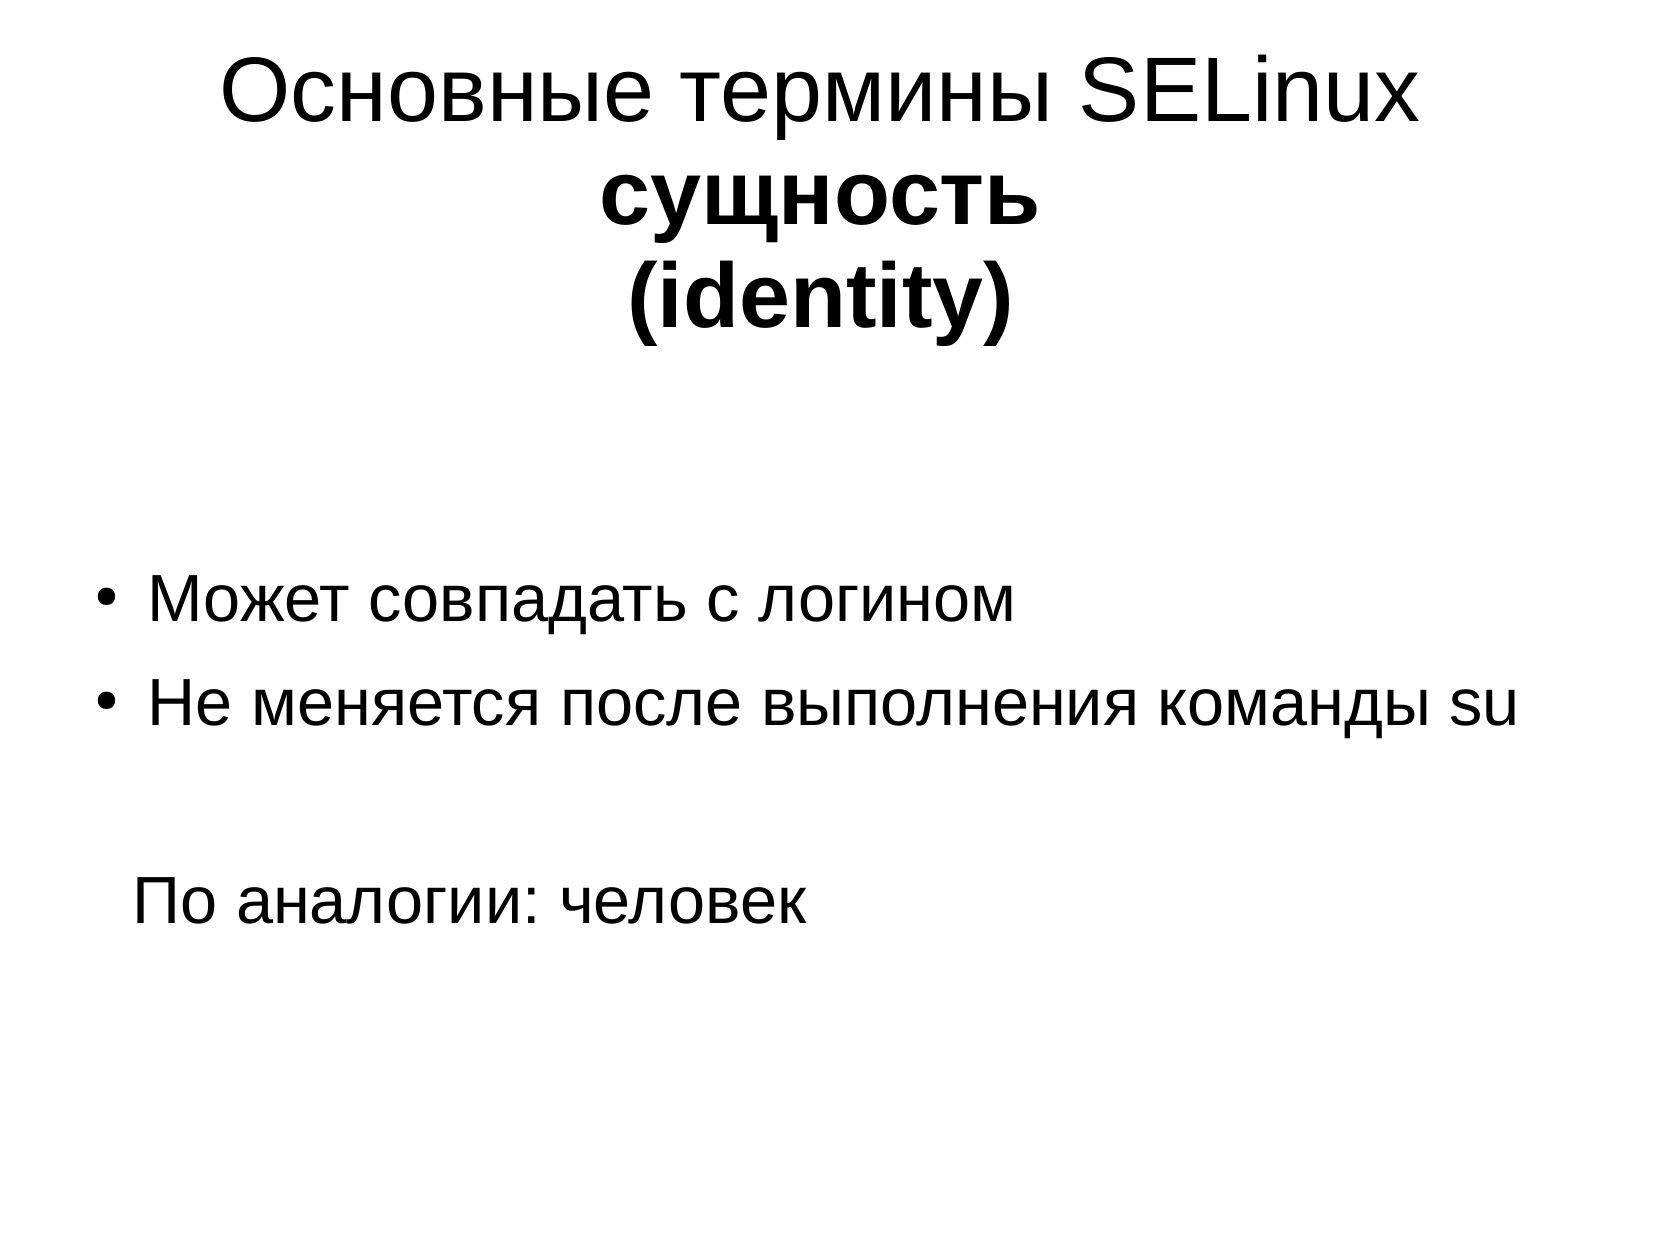

Основные термины SELinux
сущность
(identity)
# Может совпадать с логином
Не меняется после выполнения команды su
По аналогии: человек